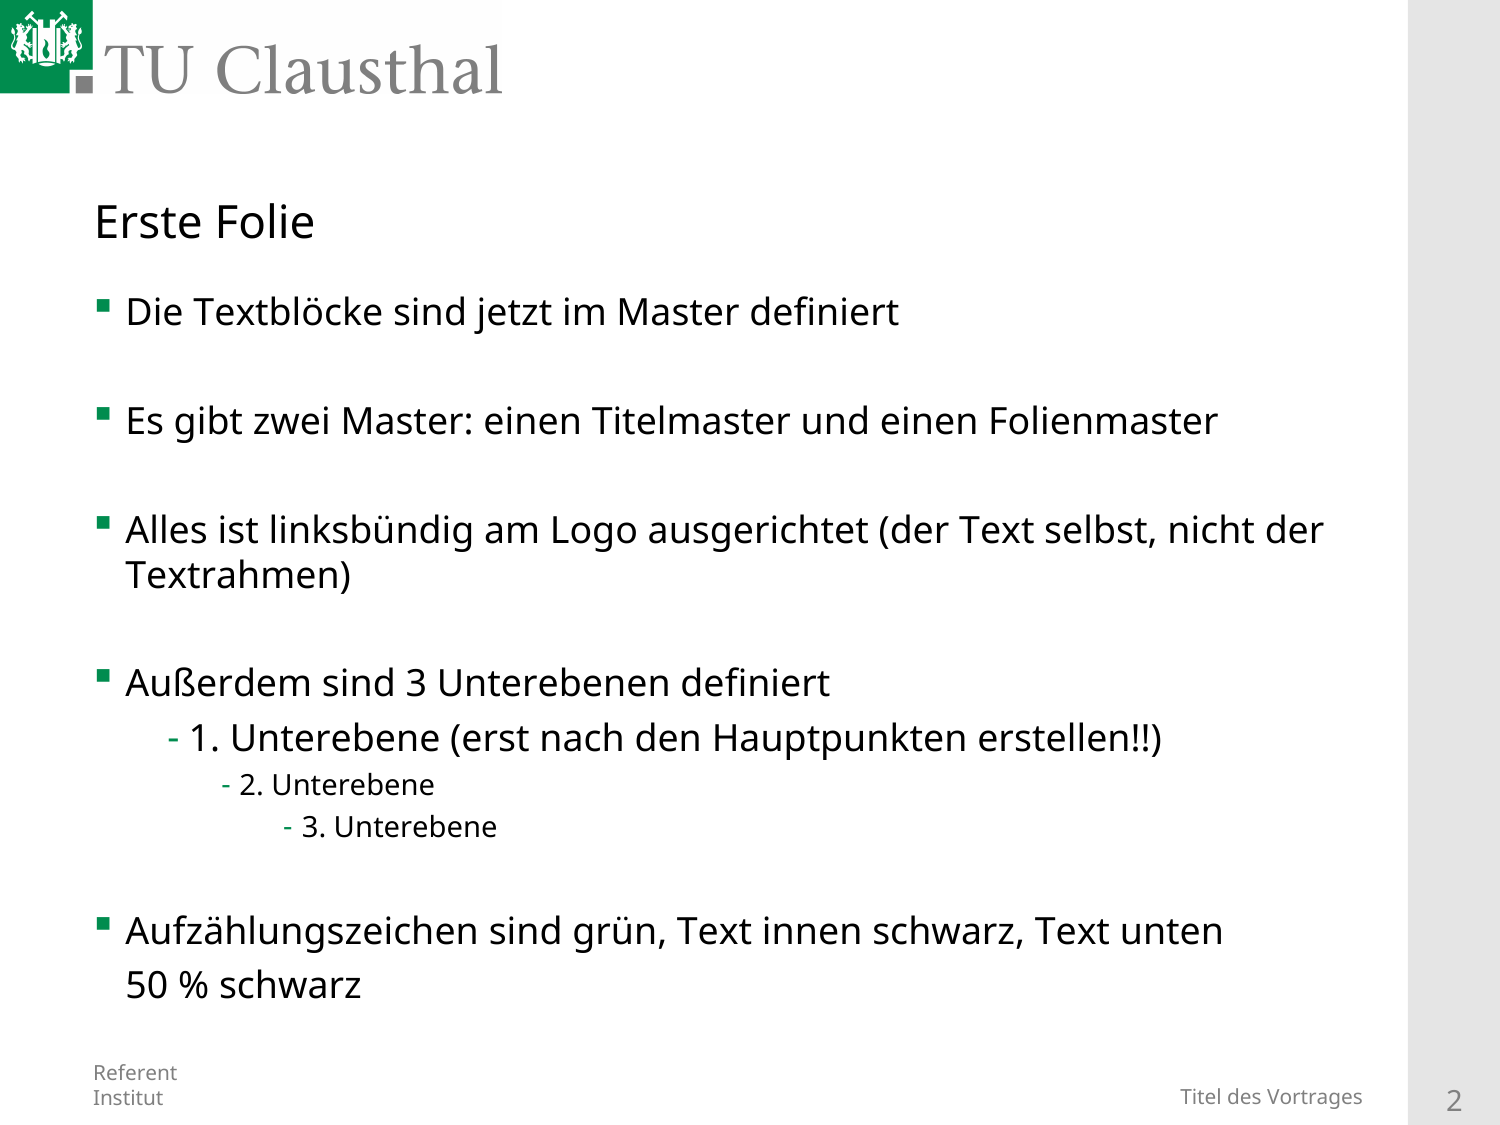

# Erste Folie
Die Textblöcke sind jetzt im Master definiert
Es gibt zwei Master: einen Titelmaster und einen Folienmaster
Alles ist linksbündig am Logo ausgerichtet (der Text selbst, nicht der Textrahmen)
Außerdem sind 3 Unterebenen definiert
1. Unterebene (erst nach den Hauptpunkten erstellen!!)
2. Unterebene
3. Unterebene
Aufzählungszeichen sind grün, Text innen schwarz, Text unten
	50 % schwarz